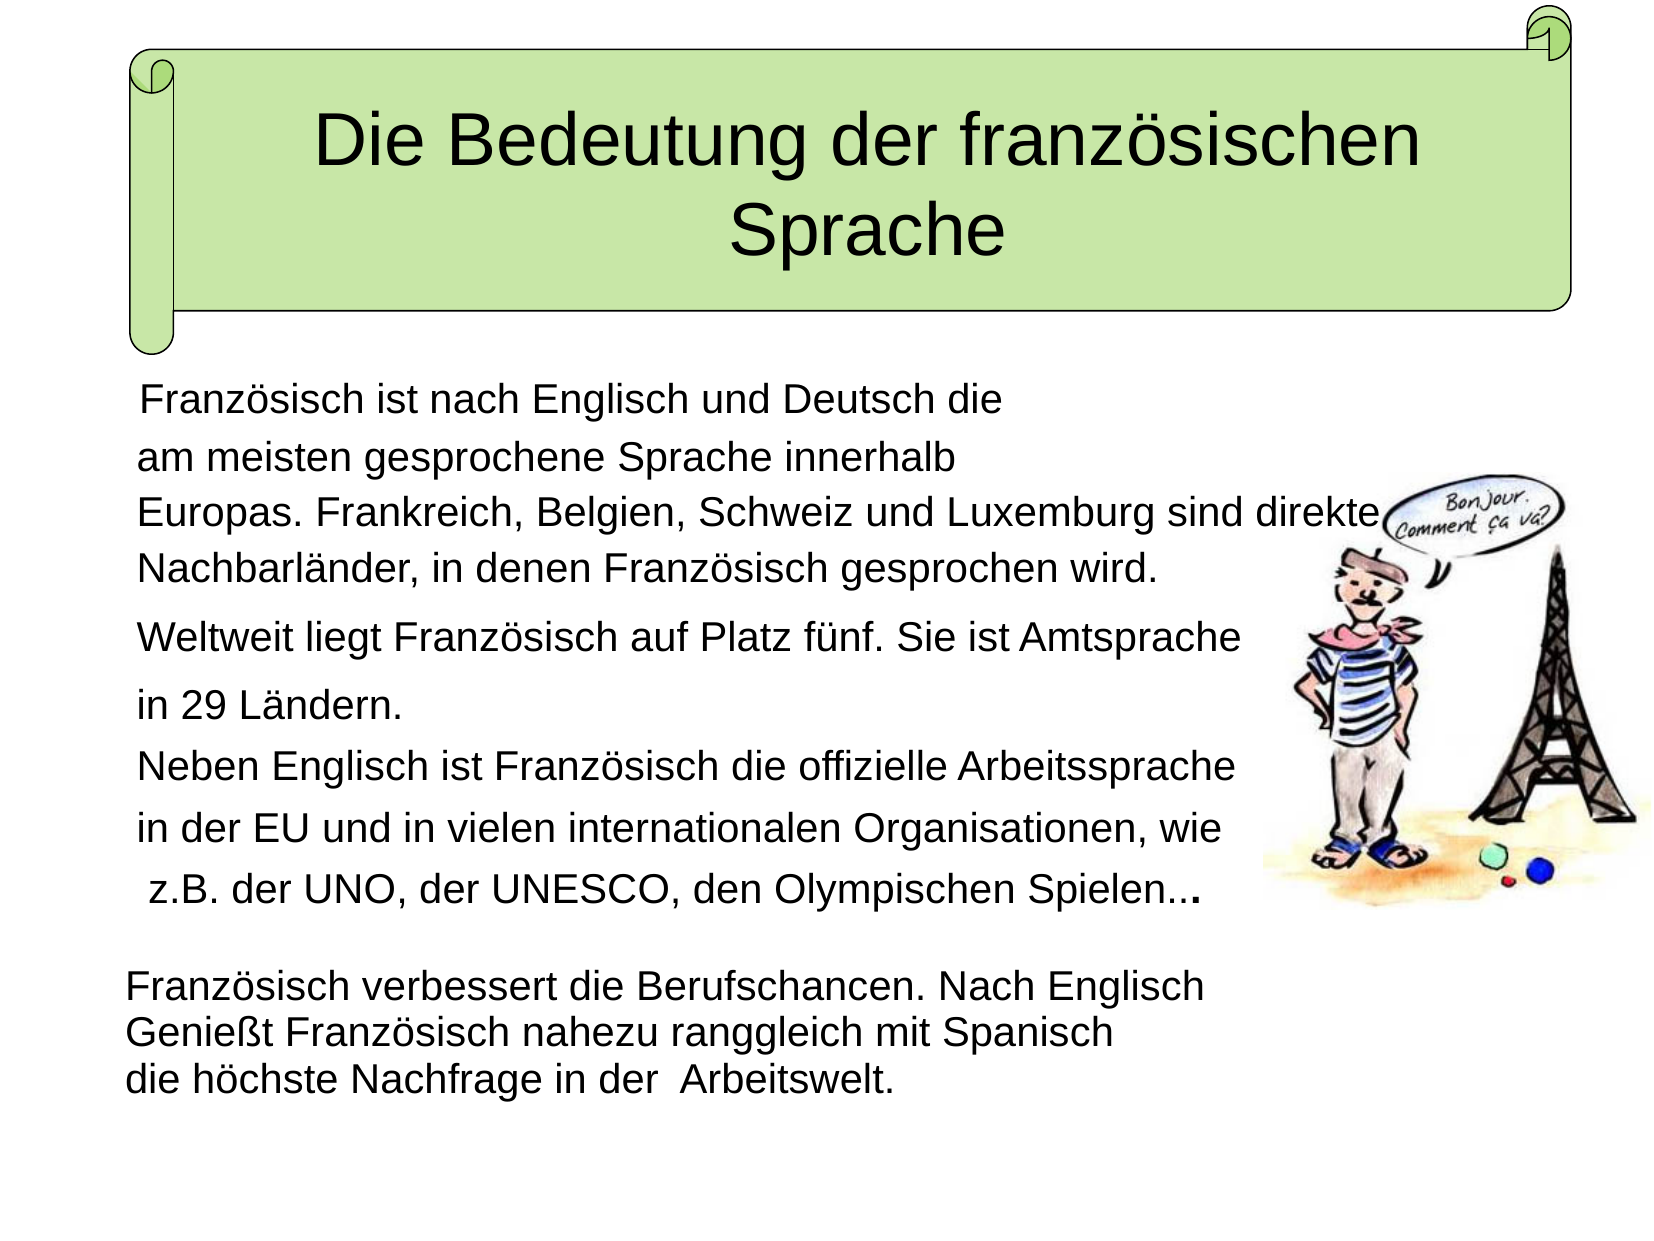

# Die Bedeutung der französischen Sprache
 Französisch ist nach Englisch und Deutsch die
 am meisten gesprochene Sprache innerhalb
 Europas. Frankreich, Belgien, Schweiz und Luxemburg sind direkte
 Nachbarländer, in denen Französisch gesprochen wird.
 Weltweit liegt Französisch auf Platz fünf. Sie ist Amtsprache
 in 29 Ländern.
 Neben Englisch ist Französisch die offizielle Arbeitssprache
 in der EU und in vielen internationalen Organisationen, wie
 z.B. der UNO, der UNESCO, den Olympischen Spielen...
Französisch verbessert die Berufschancen. Nach Englisch
Genießt Französisch nahezu ranggleich mit Spanisch
die höchste Nachfrage in der Arbeitswelt.